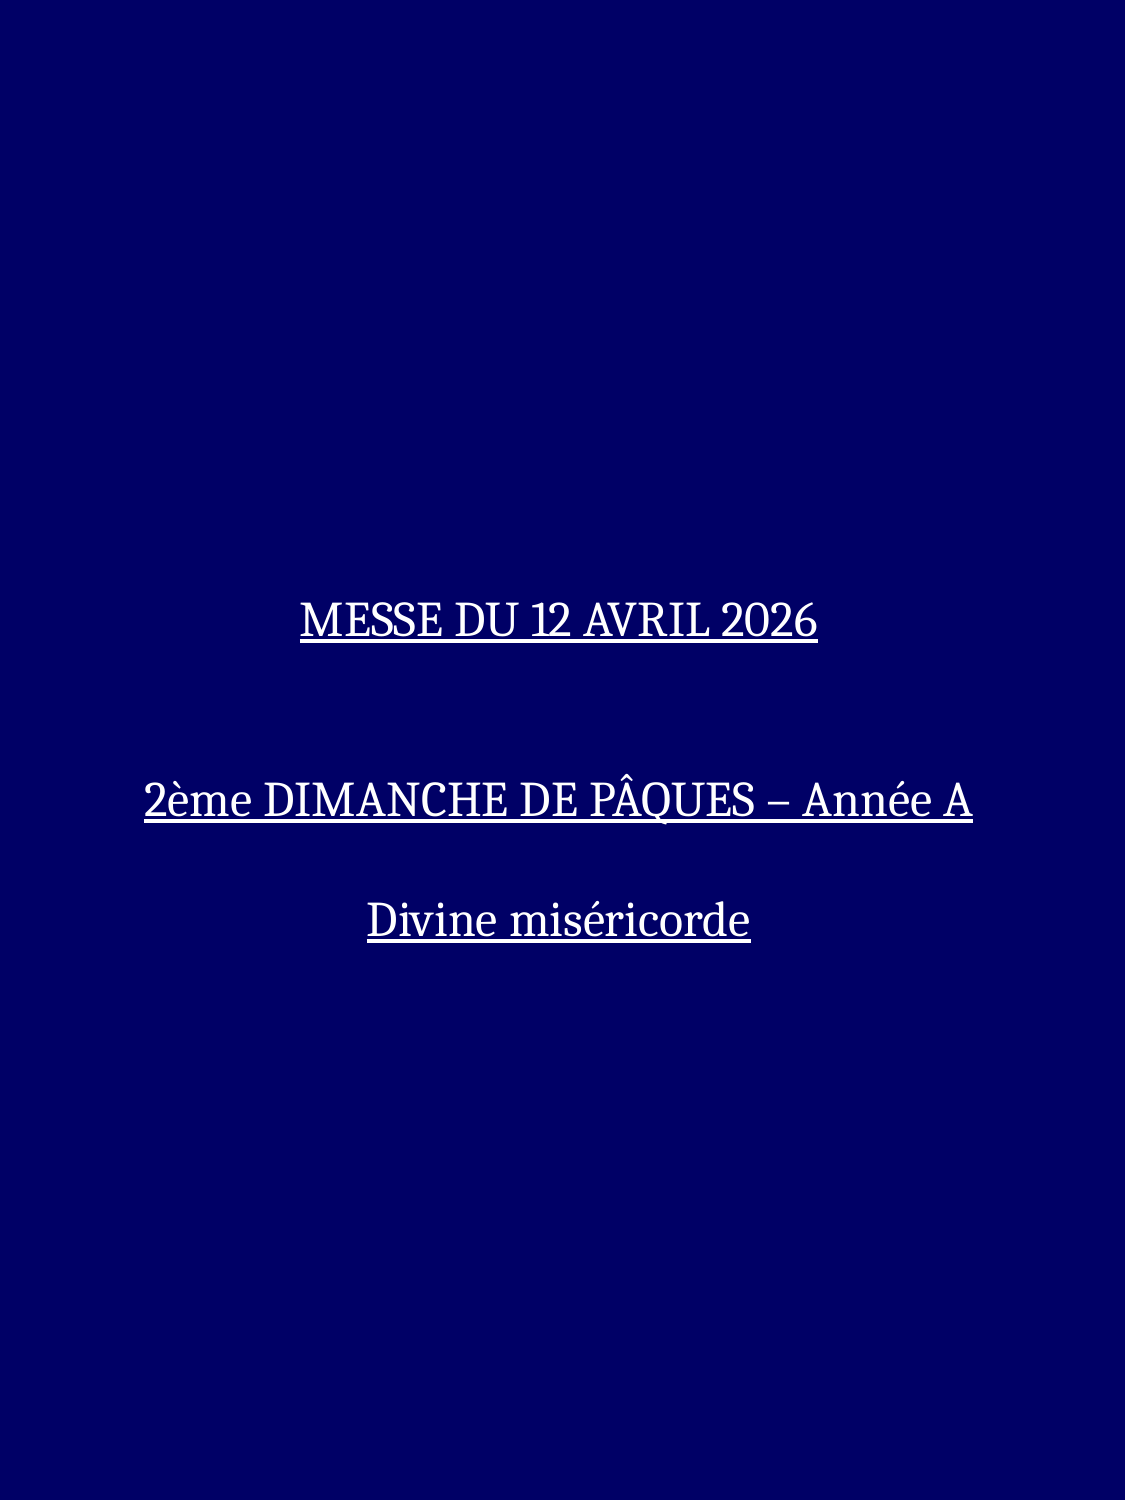

MESSE DU 12 AVRIL 2026
2ème DIMANCHE DE PÂQUES – Année A
Divine miséricorde